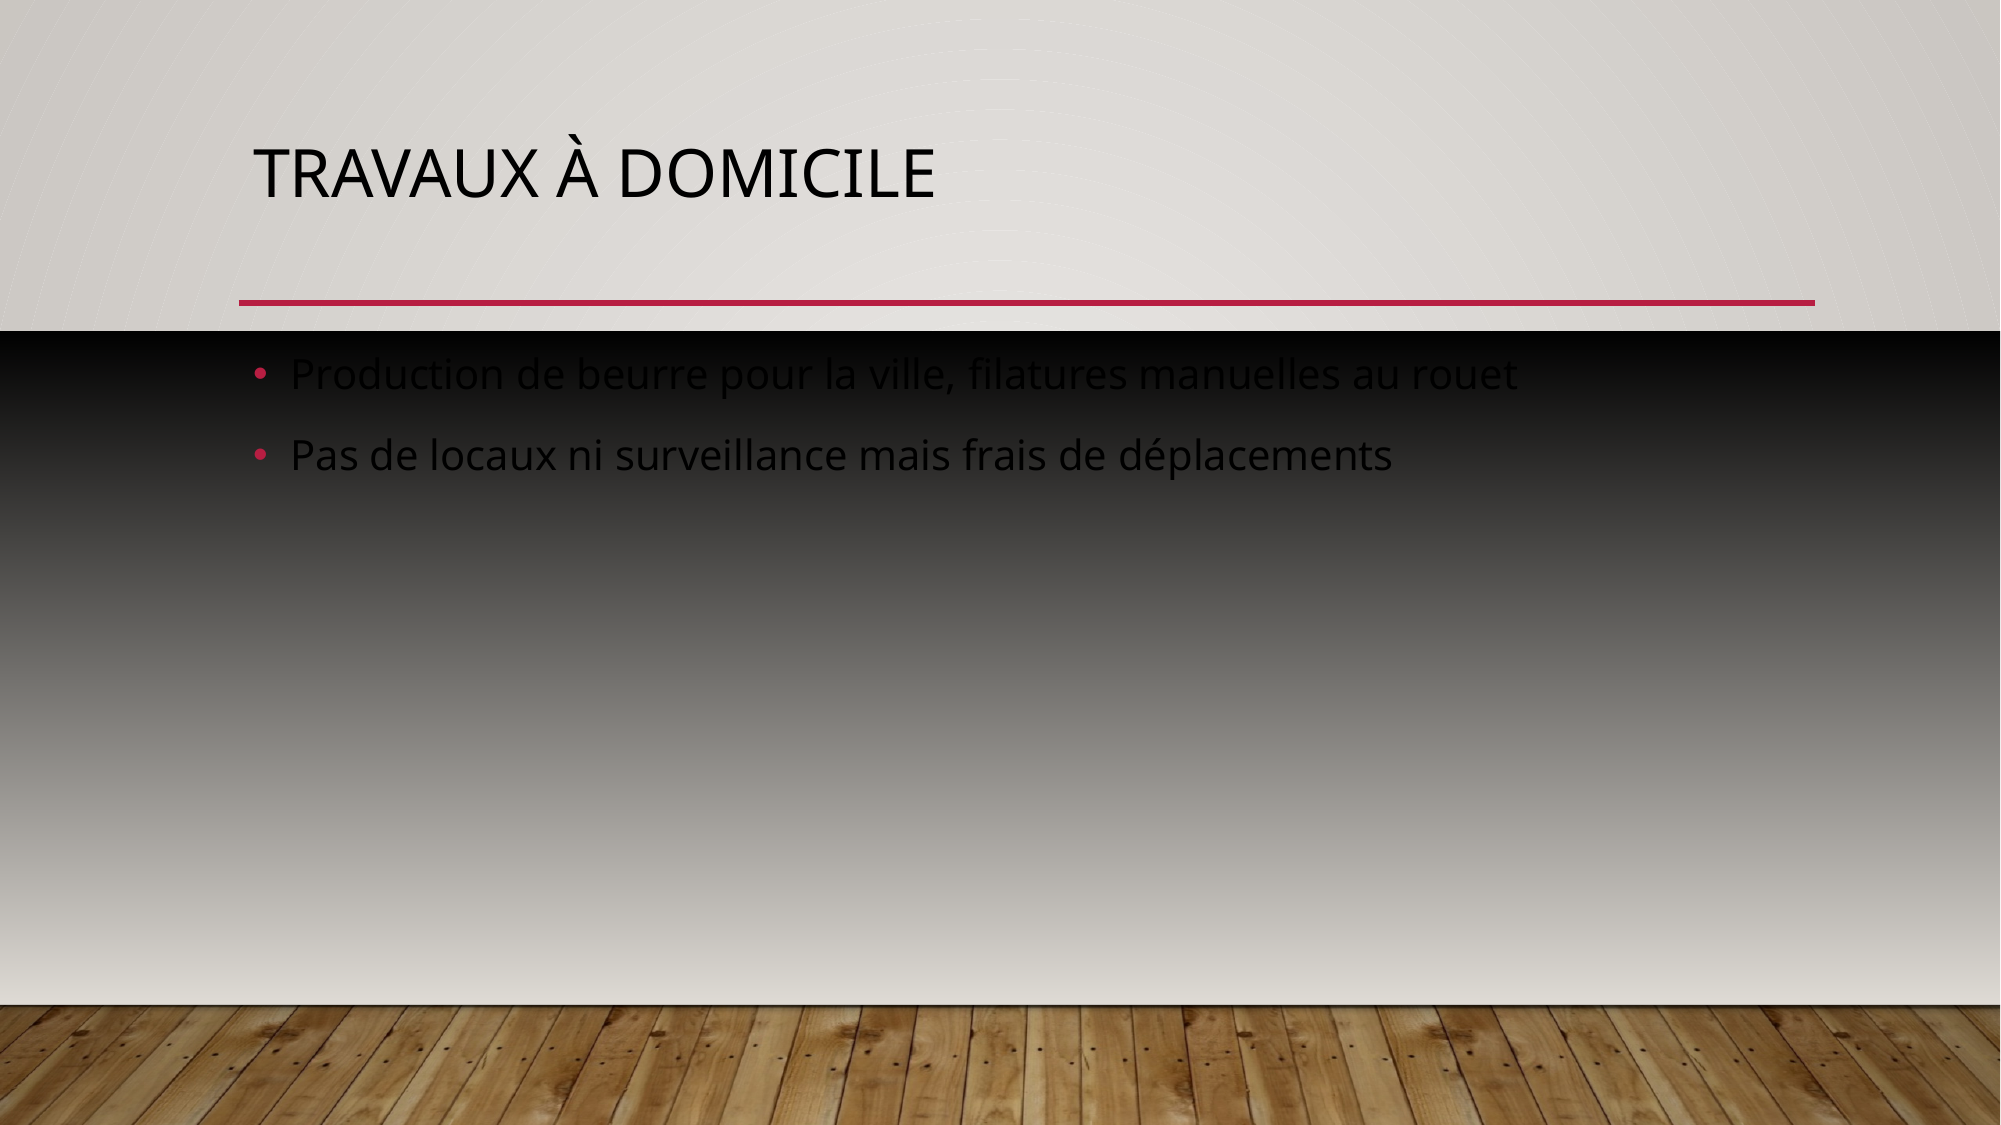

# Travaux à domicile
Production de beurre pour la ville, filatures manuelles au rouet
Pas de locaux ni surveillance mais frais de déplacements